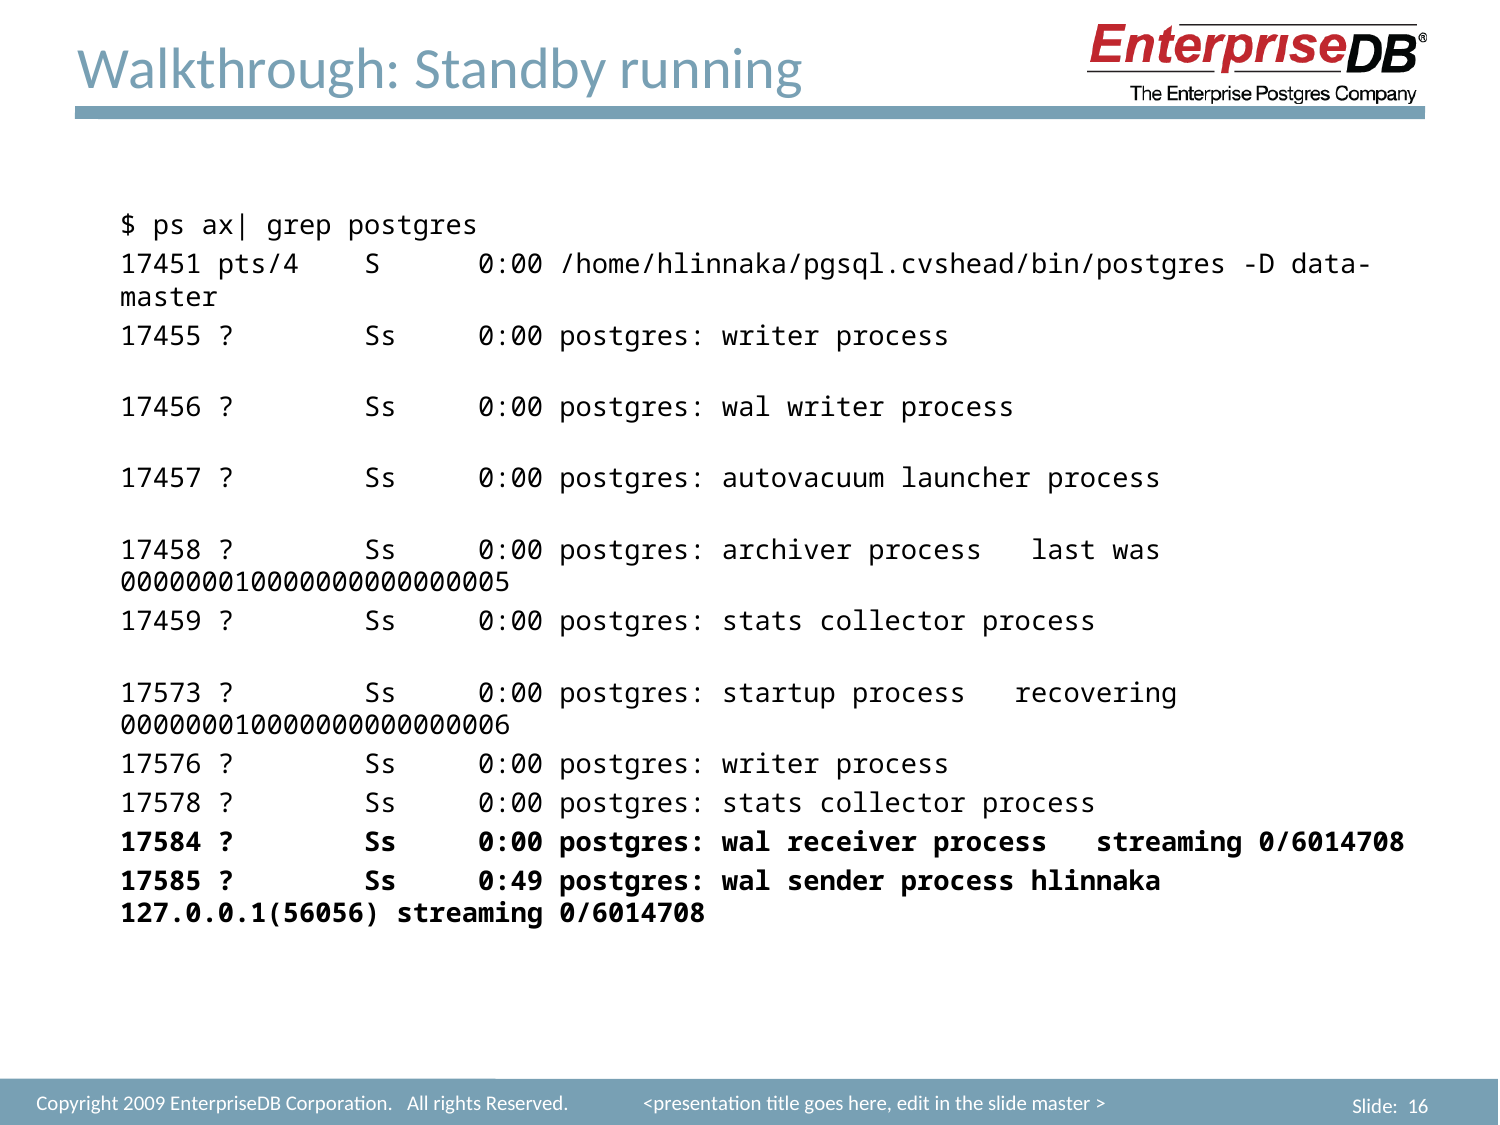

# Walkthrough: Standby running
$ ps ax| grep postgres
17451 pts/4 S 0:00 /home/hlinnaka/pgsql.cvshead/bin/postgres -D data-master
17455 ? Ss 0:00 postgres: writer process
17456 ? Ss 0:00 postgres: wal writer process
17457 ? Ss 0:00 postgres: autovacuum launcher process
17458 ? Ss 0:00 postgres: archiver process last was 000000010000000000000005
17459 ? Ss 0:00 postgres: stats collector process
17573 ? Ss 0:00 postgres: startup process recovering 000000010000000000000006
17576 ? Ss 0:00 postgres: writer process
17578 ? Ss 0:00 postgres: stats collector process
17584 ? Ss 0:00 postgres: wal receiver process streaming 0/6014708
17585 ? Ss 0:49 postgres: wal sender process hlinnaka 127.0.0.1(56056) streaming 0/6014708